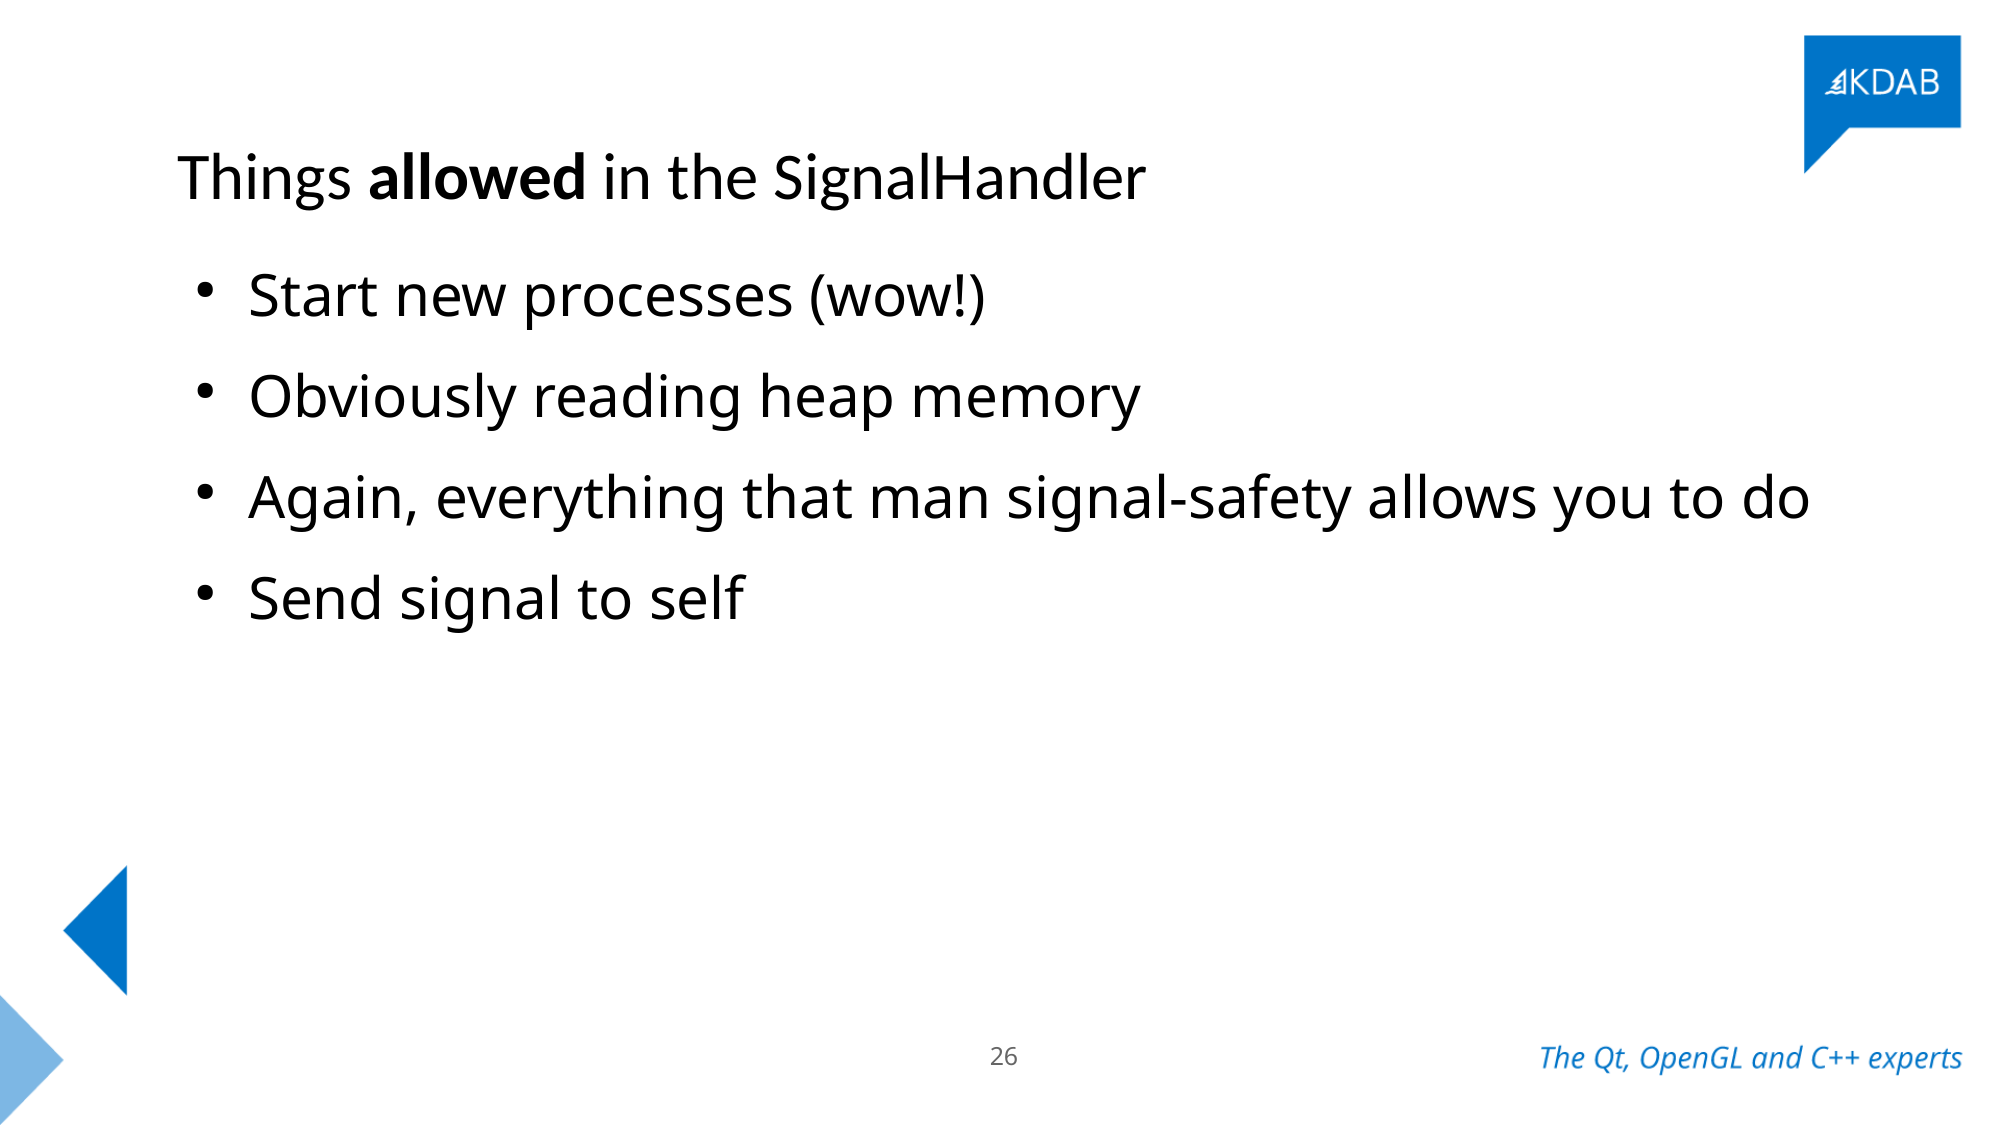

# Things allowed in the SignalHandler
Start new processes (wow!)
Obviously reading heap memory
Again, everything that man signal-safety allows you to do
Send signal to self